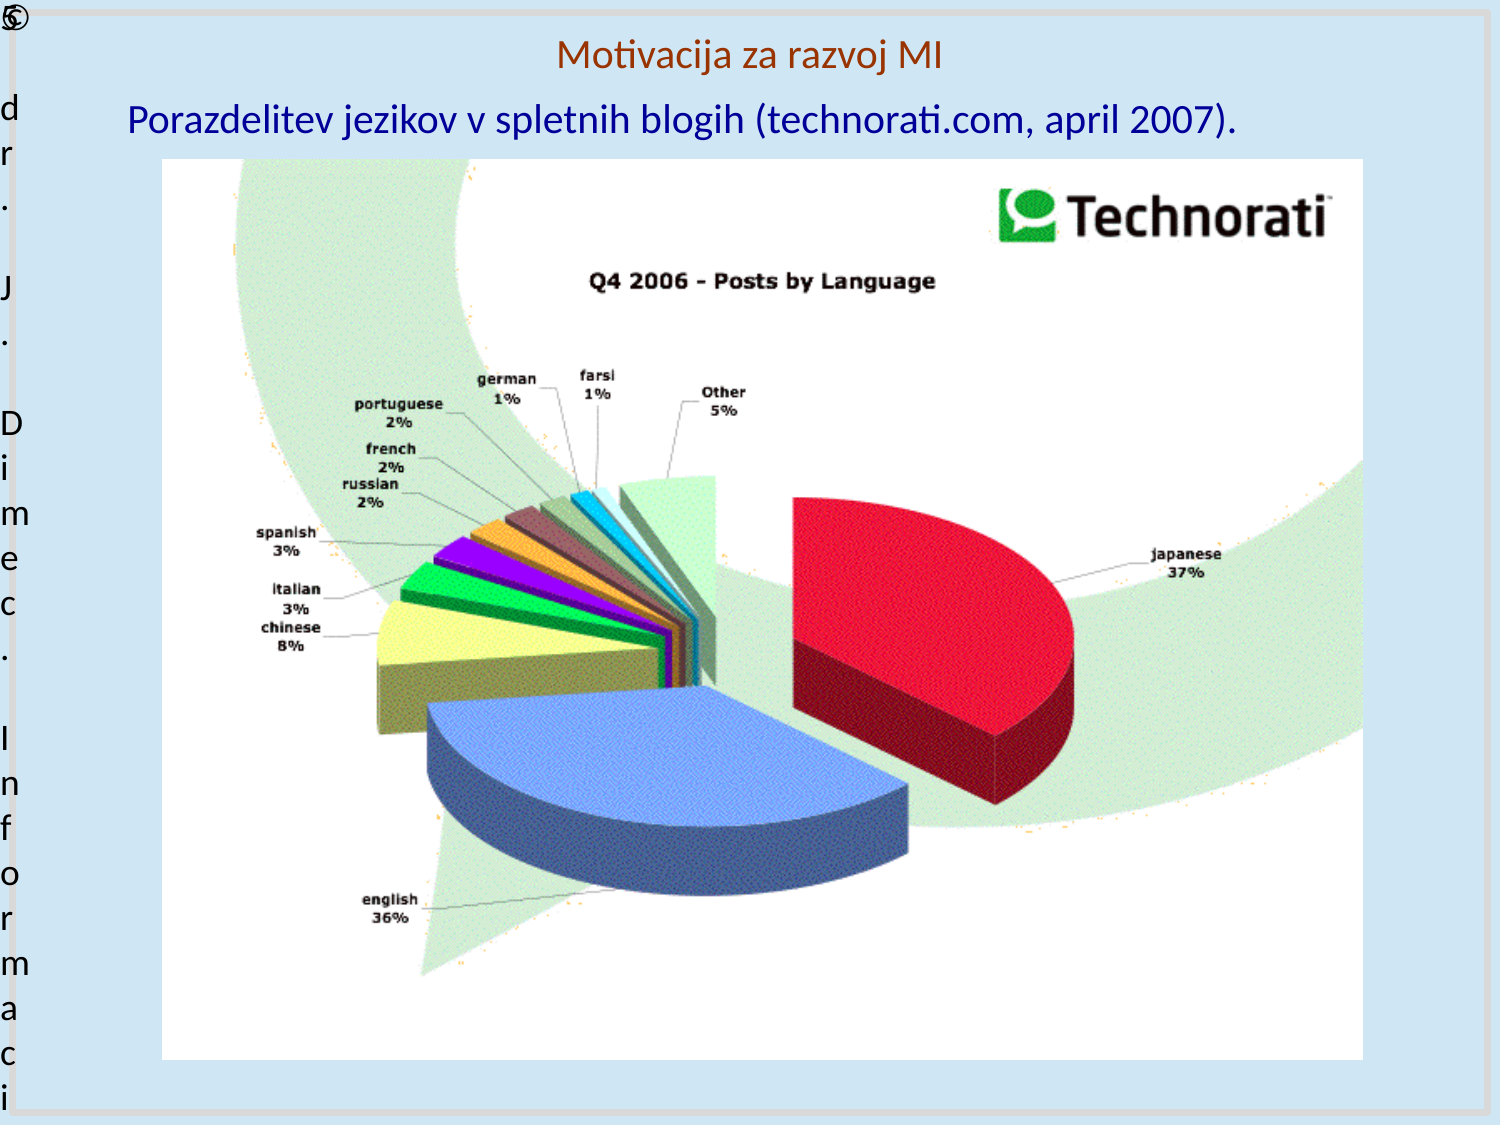

© dr. J. Dimec. Informacijski viri na internetu (2012 / 13). Večjezičnost Interneta in spletnih informacijskih virov. MI 1
2
# Motivacija za razvoj MI
Porazdelitev jezikov v spletnih blogih (technorati.com, april 2007).